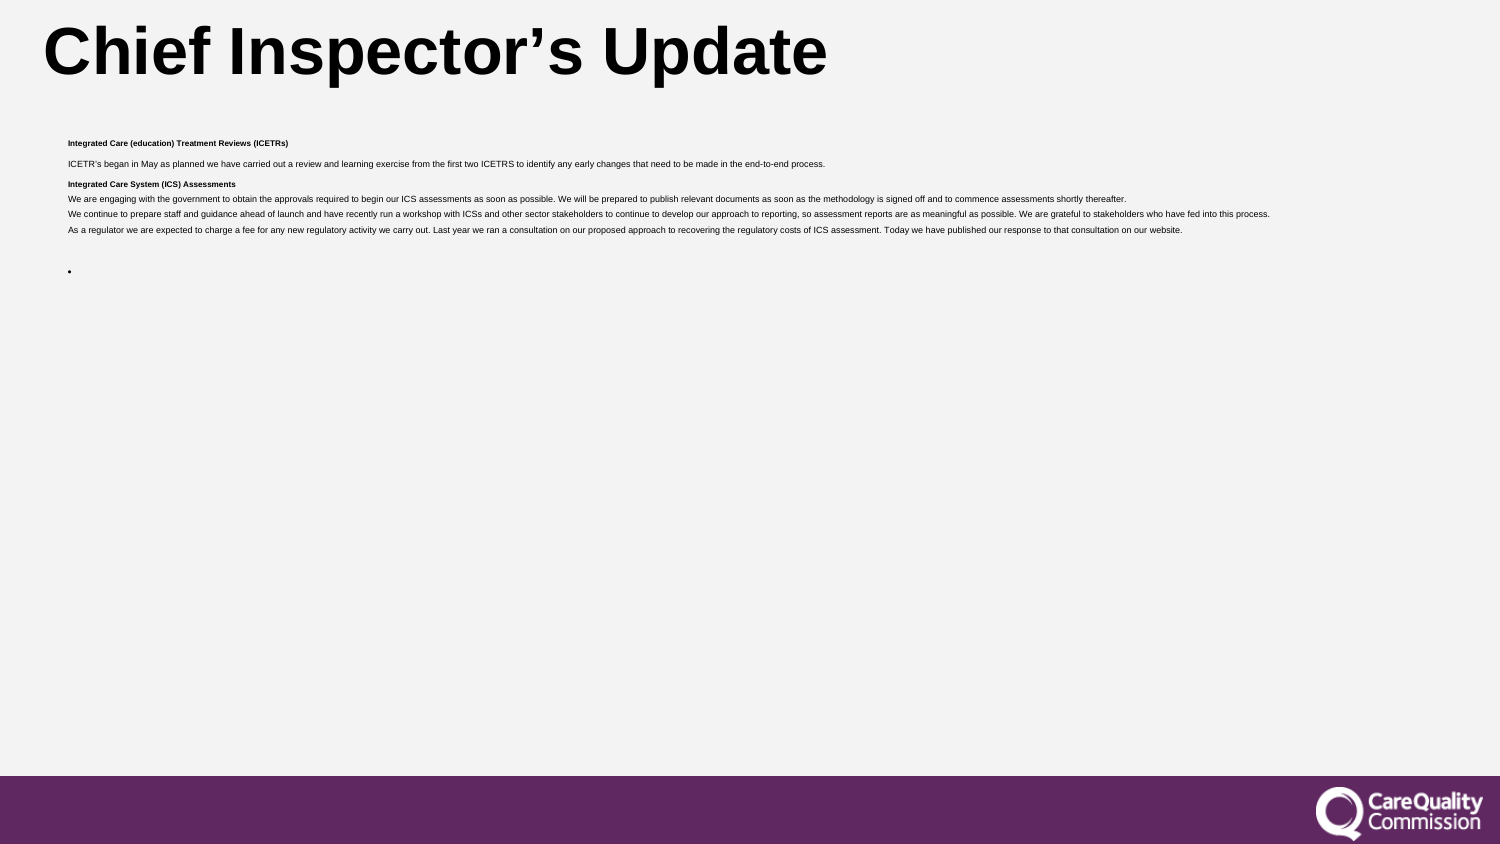

# Chief Inspector’s Update
Integrated Care (education) Treatment Reviews (ICETRs)
ICETR’s began in May as planned we have carried out a review and learning exercise from the first two ICETRS to identify any early changes that need to be made in the end-to-end process.
Integrated Care System (ICS) Assessments
We are engaging with the government to obtain the approvals required to begin our ICS assessments as soon as possible. We will be prepared to publish relevant documents as soon as the methodology is signed off and to commence assessments shortly thereafter.
We continue to prepare staff and guidance ahead of launch and have recently run a workshop with ICSs and other sector stakeholders to continue to develop our approach to reporting, so assessment reports are as meaningful as possible. We are grateful to stakeholders who have fed into this process.
As a regulator we are expected to charge a fee for any new regulatory activity we carry out. Last year we ran a consultation on our proposed approach to recovering the regulatory costs of ICS assessment. Today we have published our response to that consultation on our website.